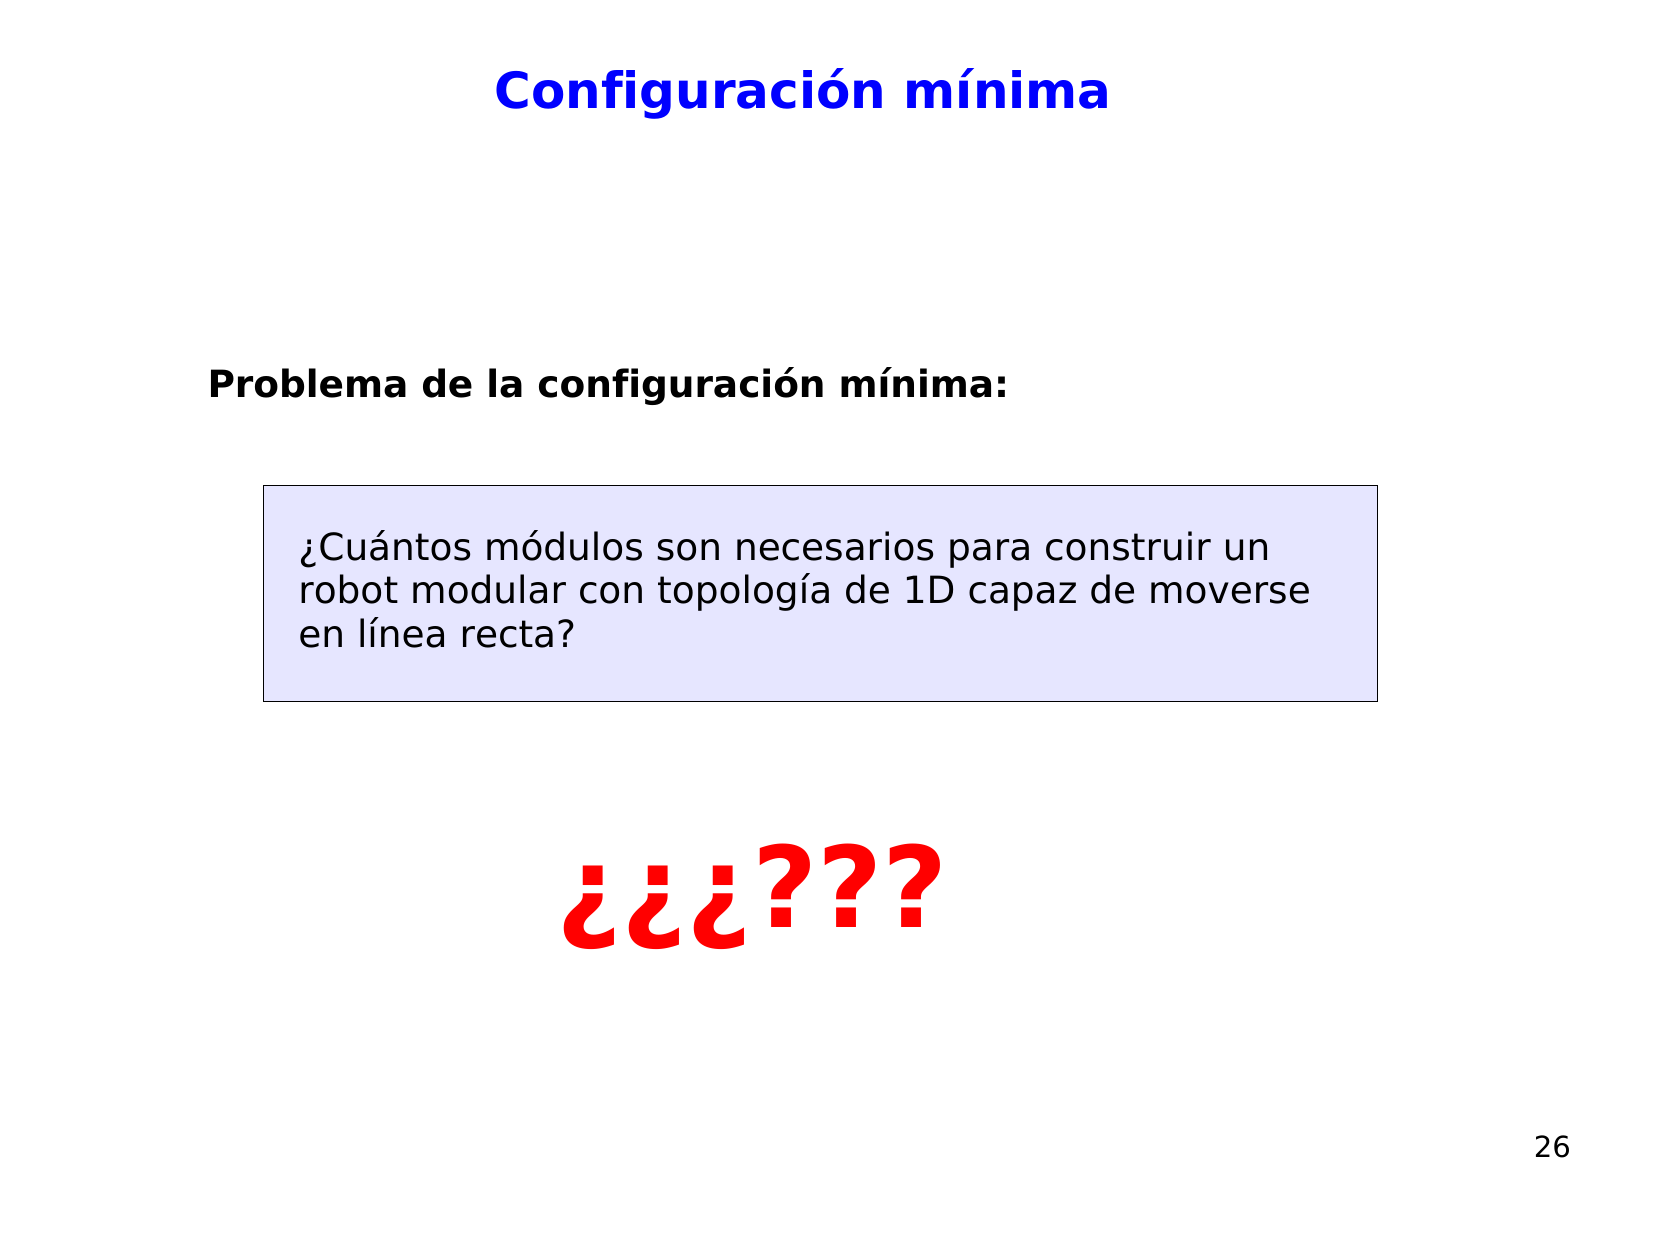

Configuración mínima
Problema de la configuración mínima:
¿Cuántos módulos son necesarios para construir un robot modular con topología de 1D capaz de moverse en línea recta?
¿¿¿???
26